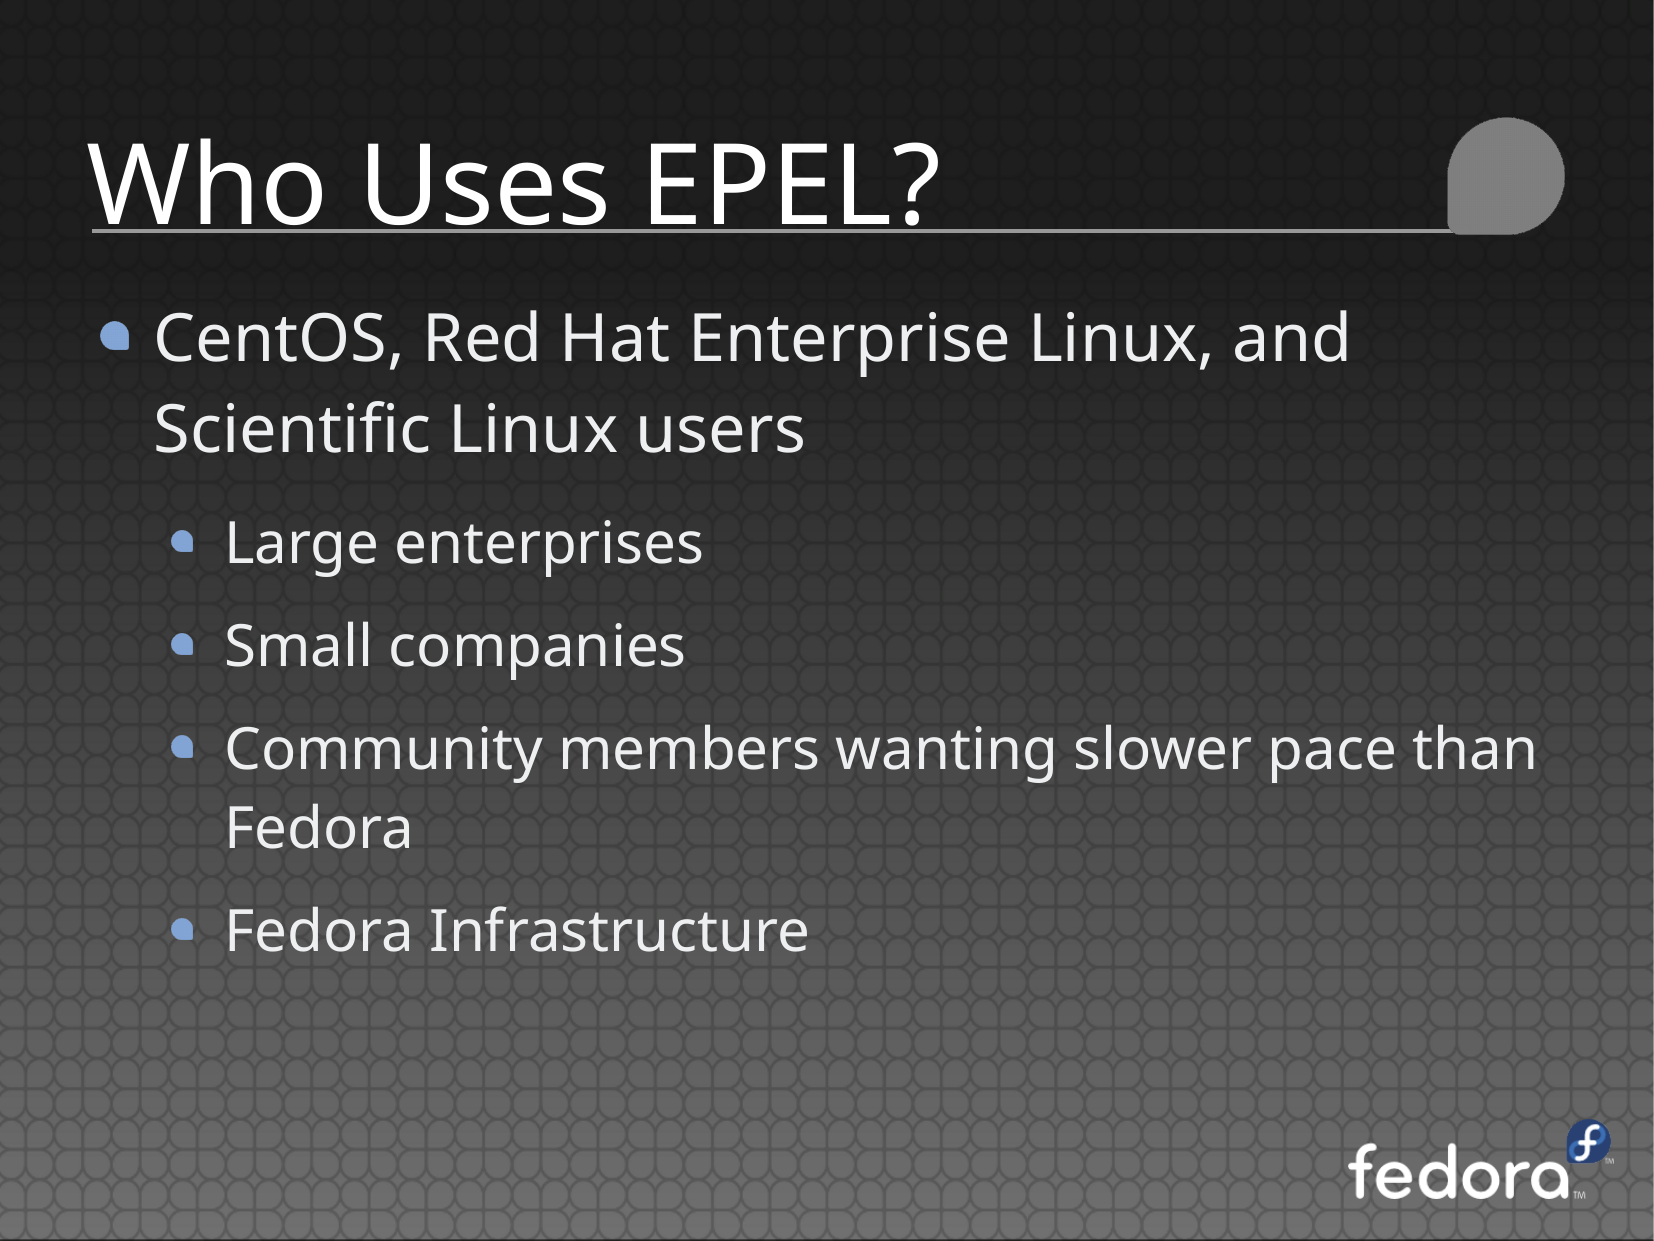

# Who Uses EPEL?
CentOS, Red Hat Enterprise Linux, and Scientific Linux users
Large enterprises
Small companies
Community members wanting slower pace than Fedora
Fedora Infrastructure